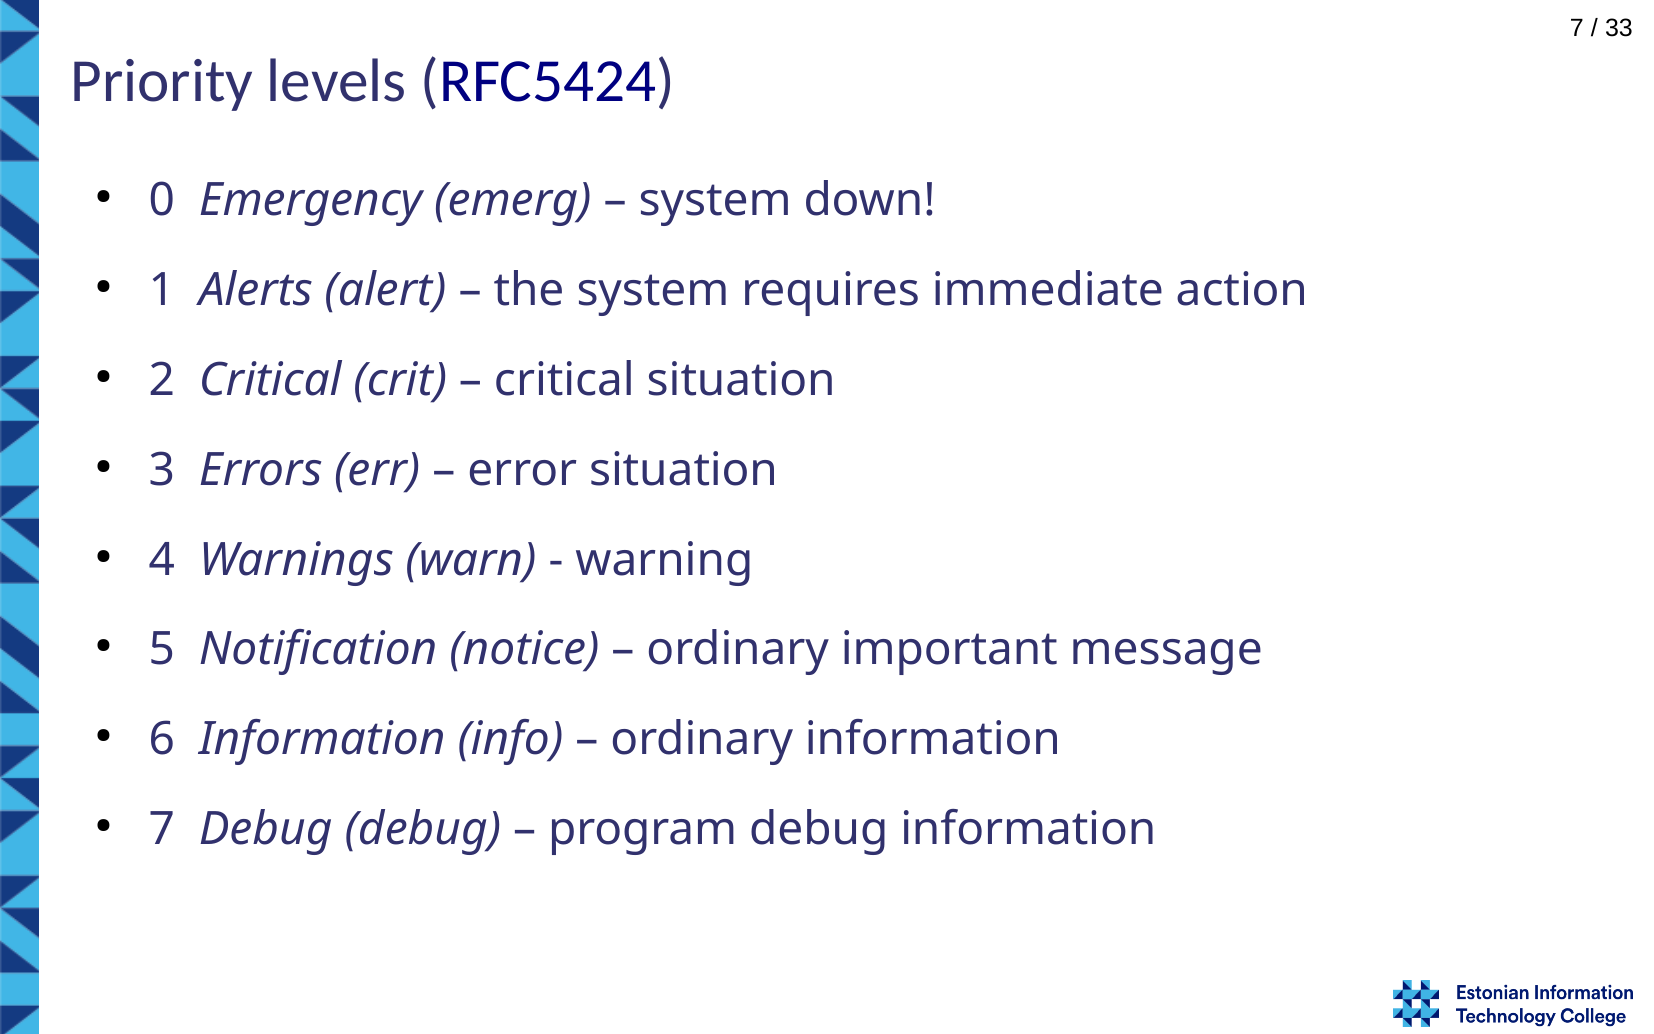

# Priority levels (RFC5424)
0 Emergency (emerg) – system down!
1 Alerts (alert) – the system requires immediate action
2 Critical (crit) – critical situation
3 Errors (err) – error situation
4 Warnings (warn) - warning
5 Notification (notice) – ordinary important message
6 Information (info) – ordinary information
7 Debug (debug) – program debug information